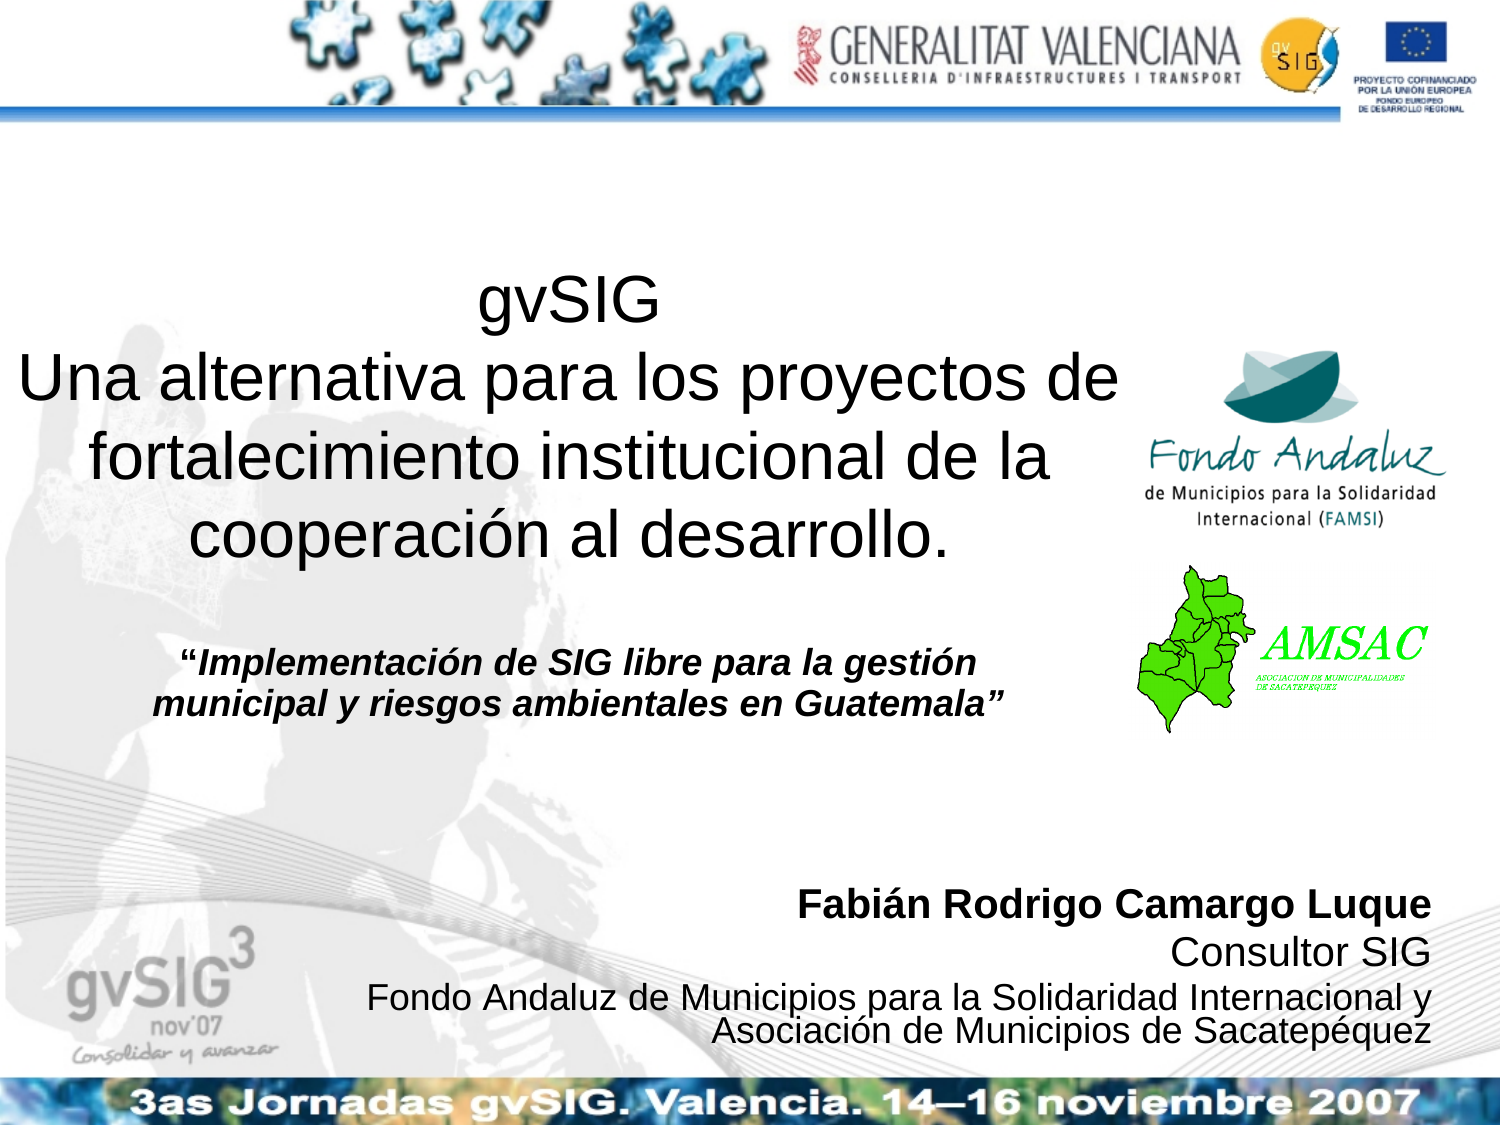

# gvSIG Una alternativa para los proyectos de fortalecimiento institucional de la cooperación al desarrollo.
“Implementación de SIG libre para la gestión municipal y riesgos ambientales en Guatemala”
Fabián Rodrigo Camargo Luque
Consultor SIG
Fondo Andaluz de Municipios para la Solidaridad Internacional y Asociación de Municipios de Sacatepéquez